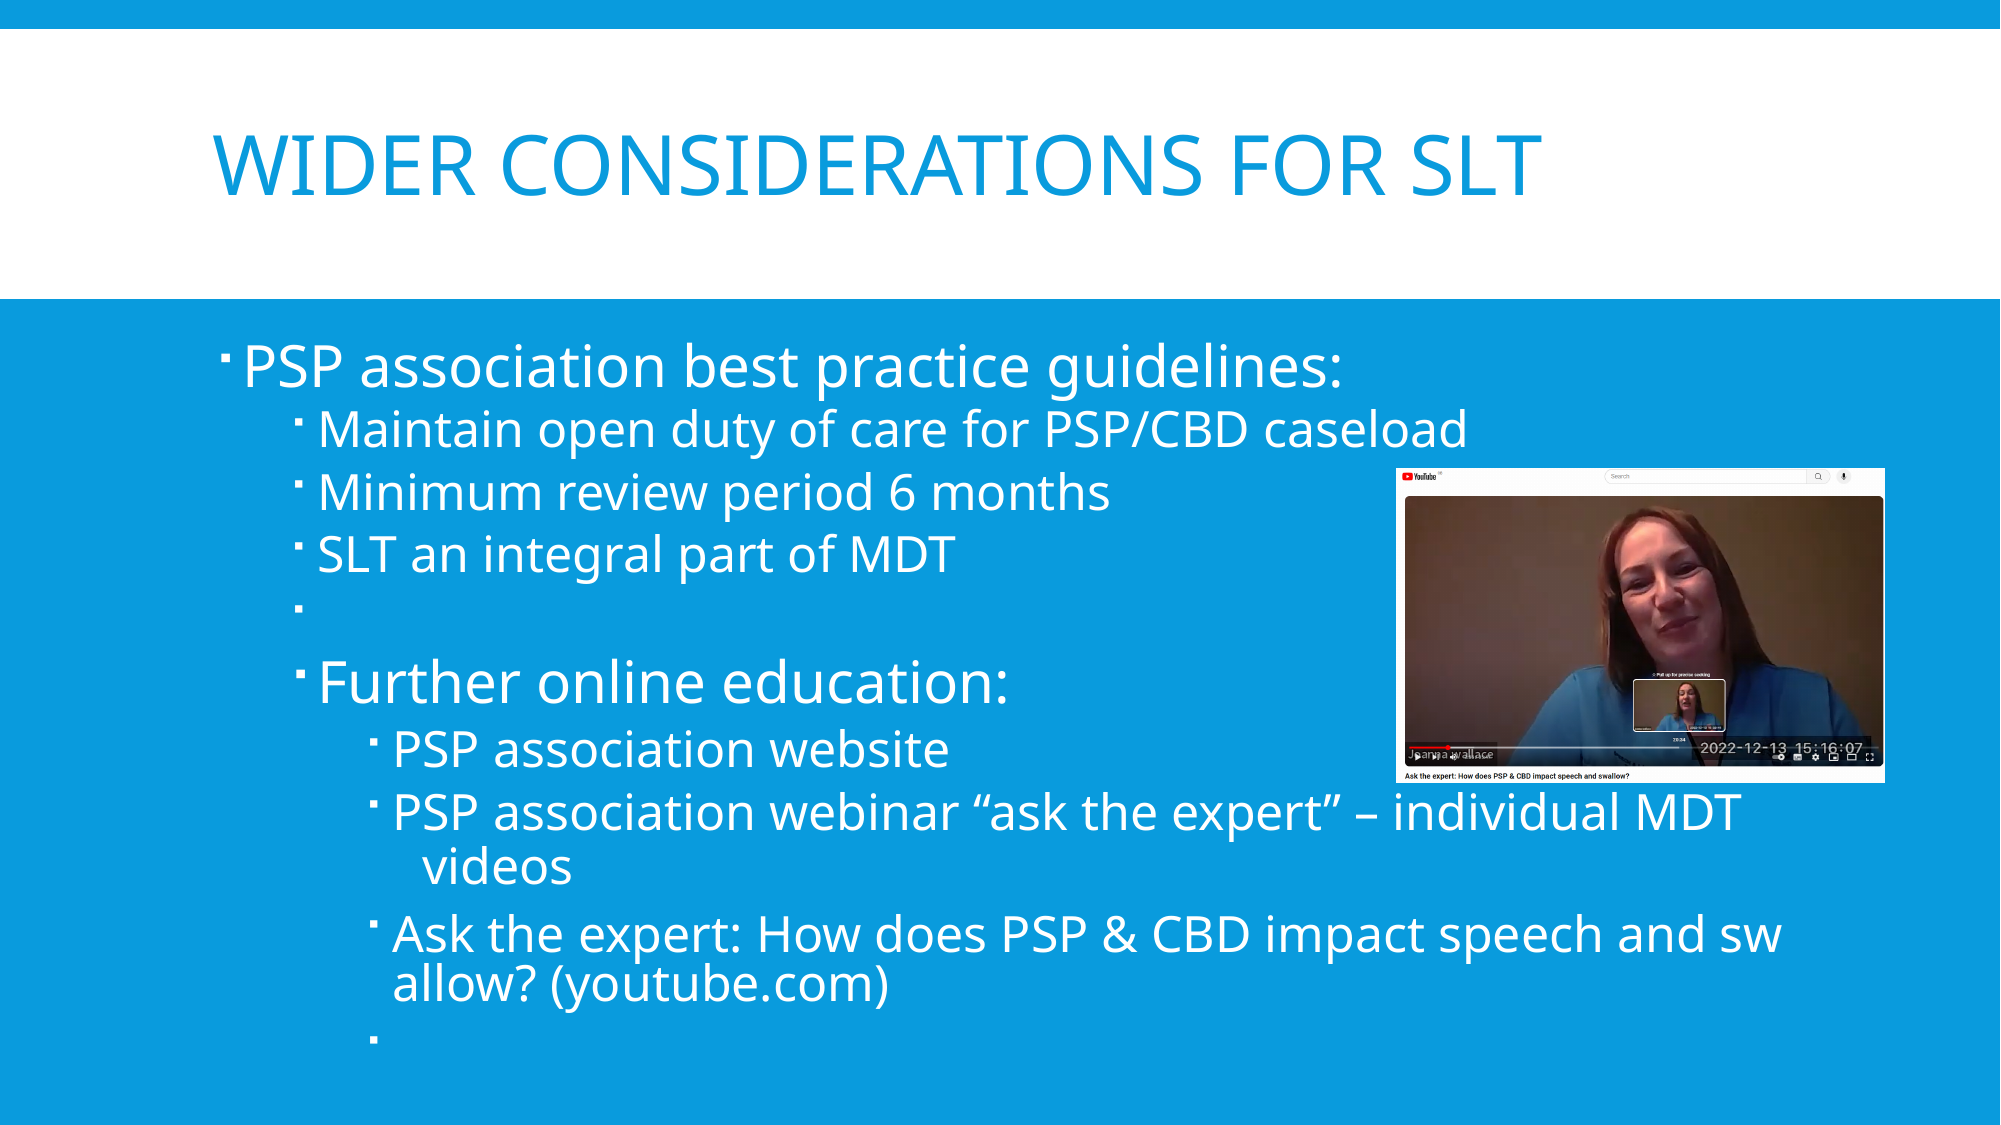

# WIDER CONSIDERATIONS for SLT
PSP association best practice guidelines:
Maintain open duty of care for PSP/CBD caseload
Minimum review period 6 months
SLT an integral part of MDT
Further online education:
PSP association website
PSP association webinar “ask the expert” – individual MDT videos
Ask the expert: How does PSP & CBD impact speech and swallow? (youtube.com)